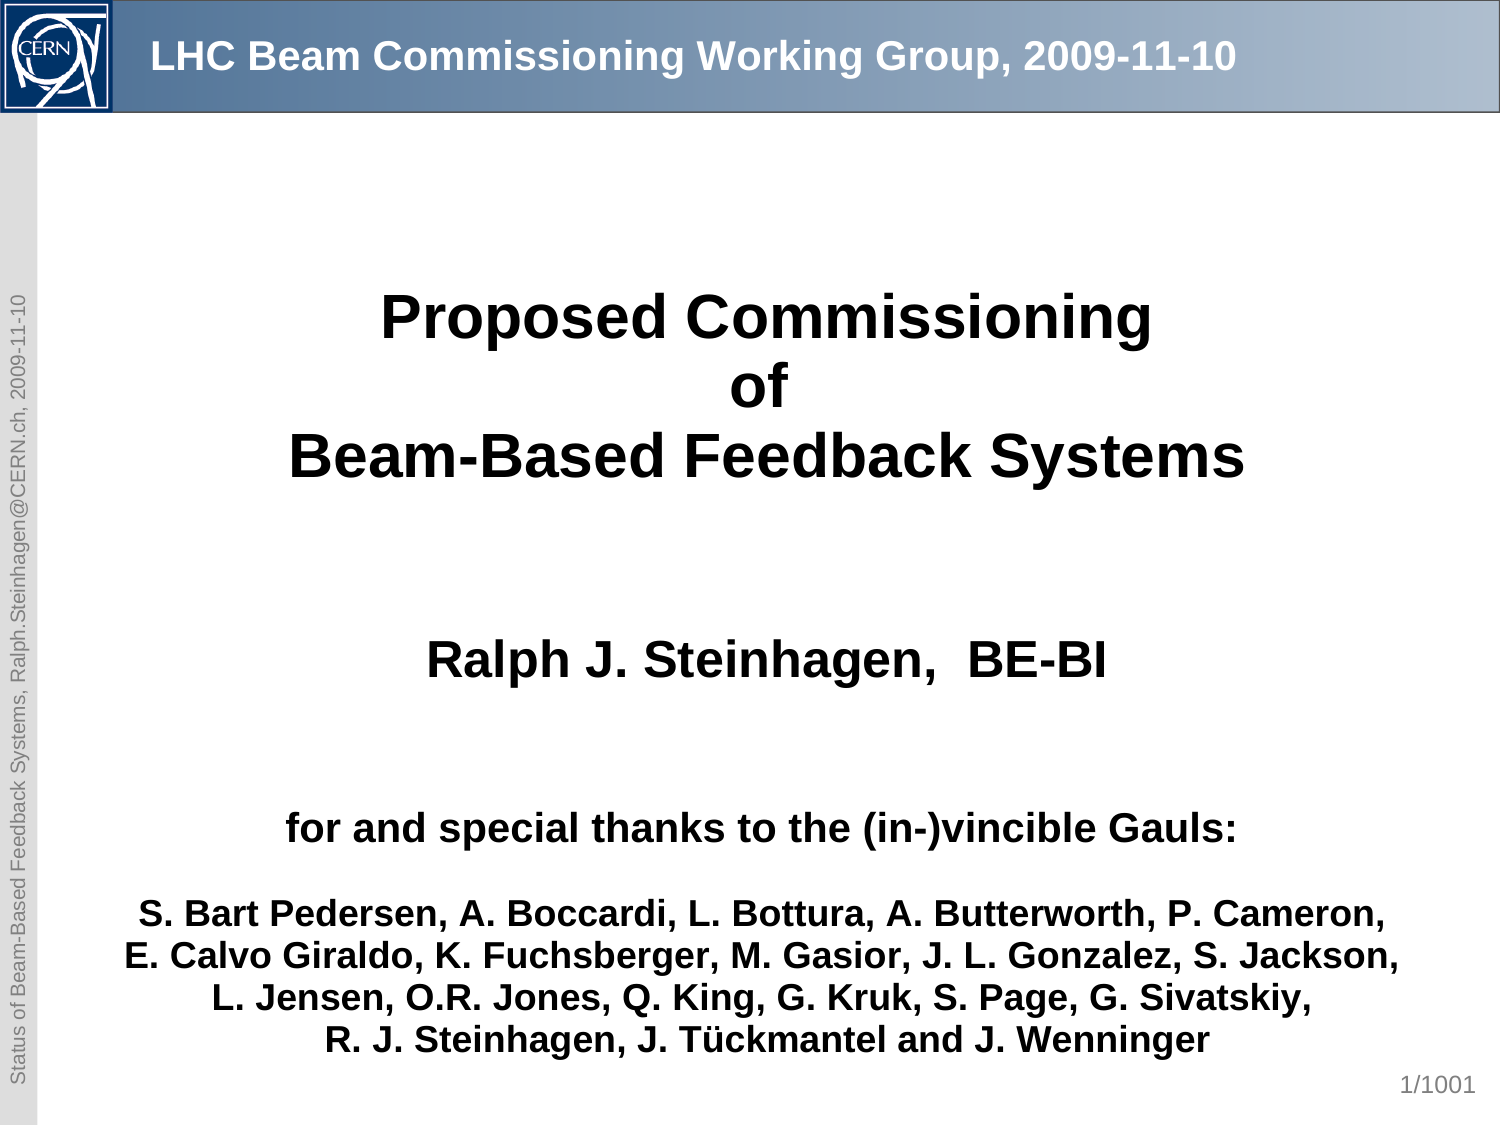

# LHC Beam Commissioning Working Group, 2009-11-10
Proposed Commissioning
of
Beam-Based Feedback Systems
Ralph J. Steinhagen, BE-BI
for and special thanks to the (in-)vincible Gauls:
S. Bart Pedersen, A. Boccardi, L. Bottura, A. Butterworth, P. Cameron,
E. Calvo Giraldo, K. Fuchsberger, M. Gasior, J. L. Gonzalez, S. Jackson,
L. Jensen, O.R. Jones, Q. King, G. Kruk, S. Page, G. Sivatskiy,
R. J. Steinhagen, J. Tückmantel and J. Wenninger